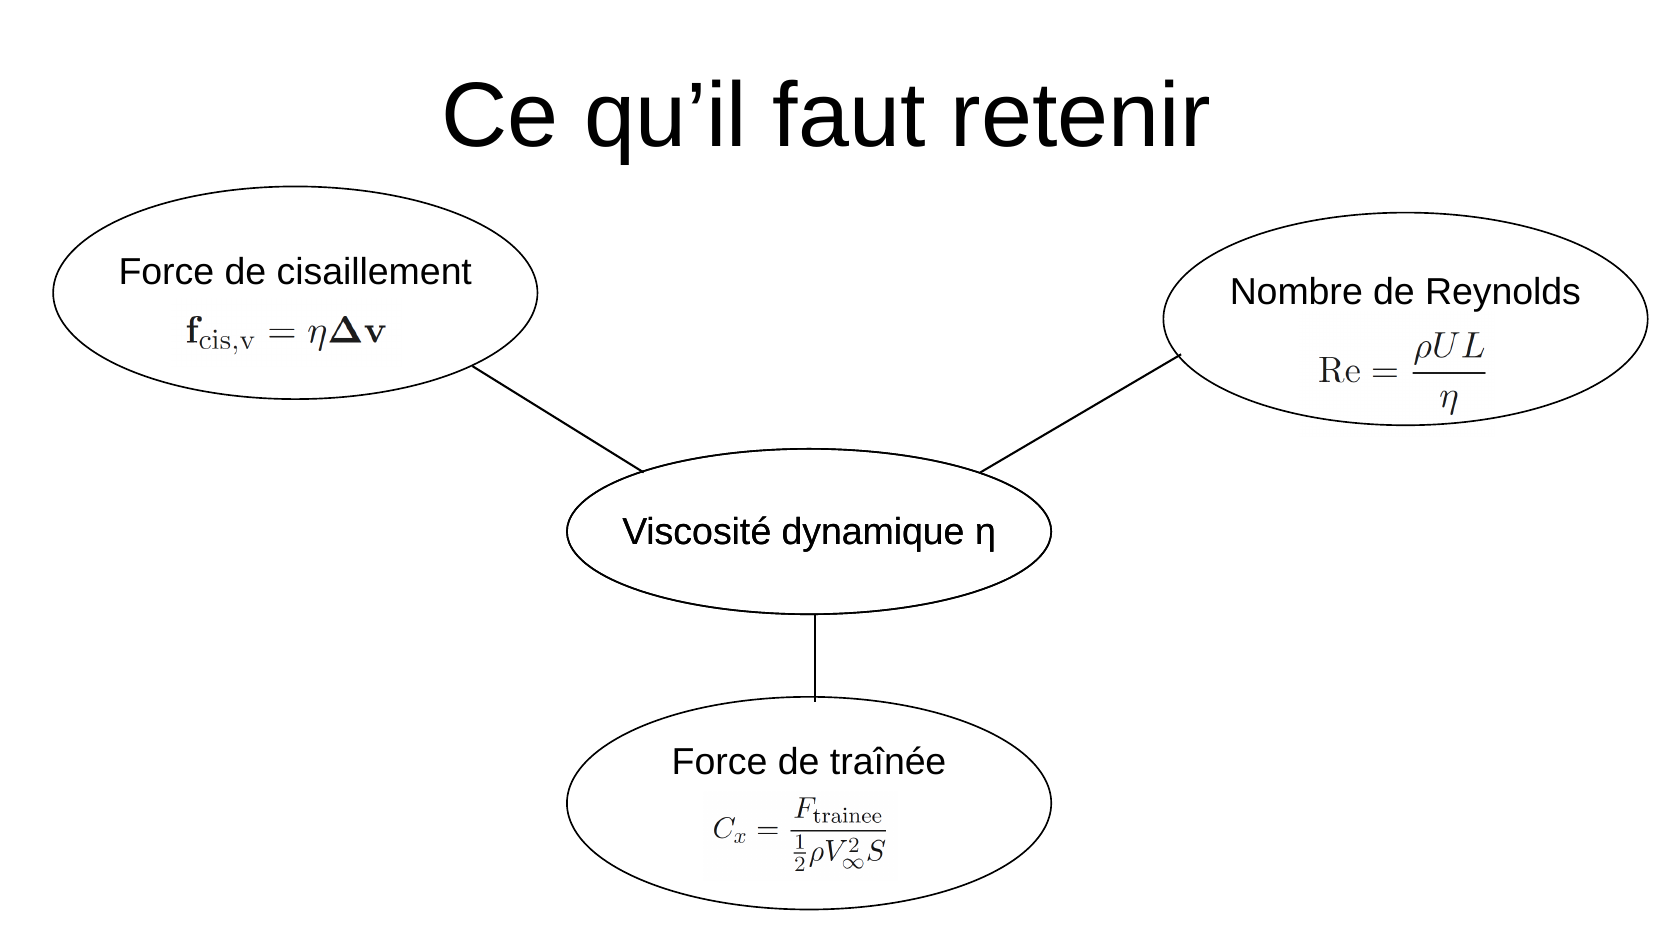

# Ce qu’il faut retenir
Force de cisaillement
Nombre de Reynolds
Viscosité dynamique η
Viscosité dynamique η
Force de traînée